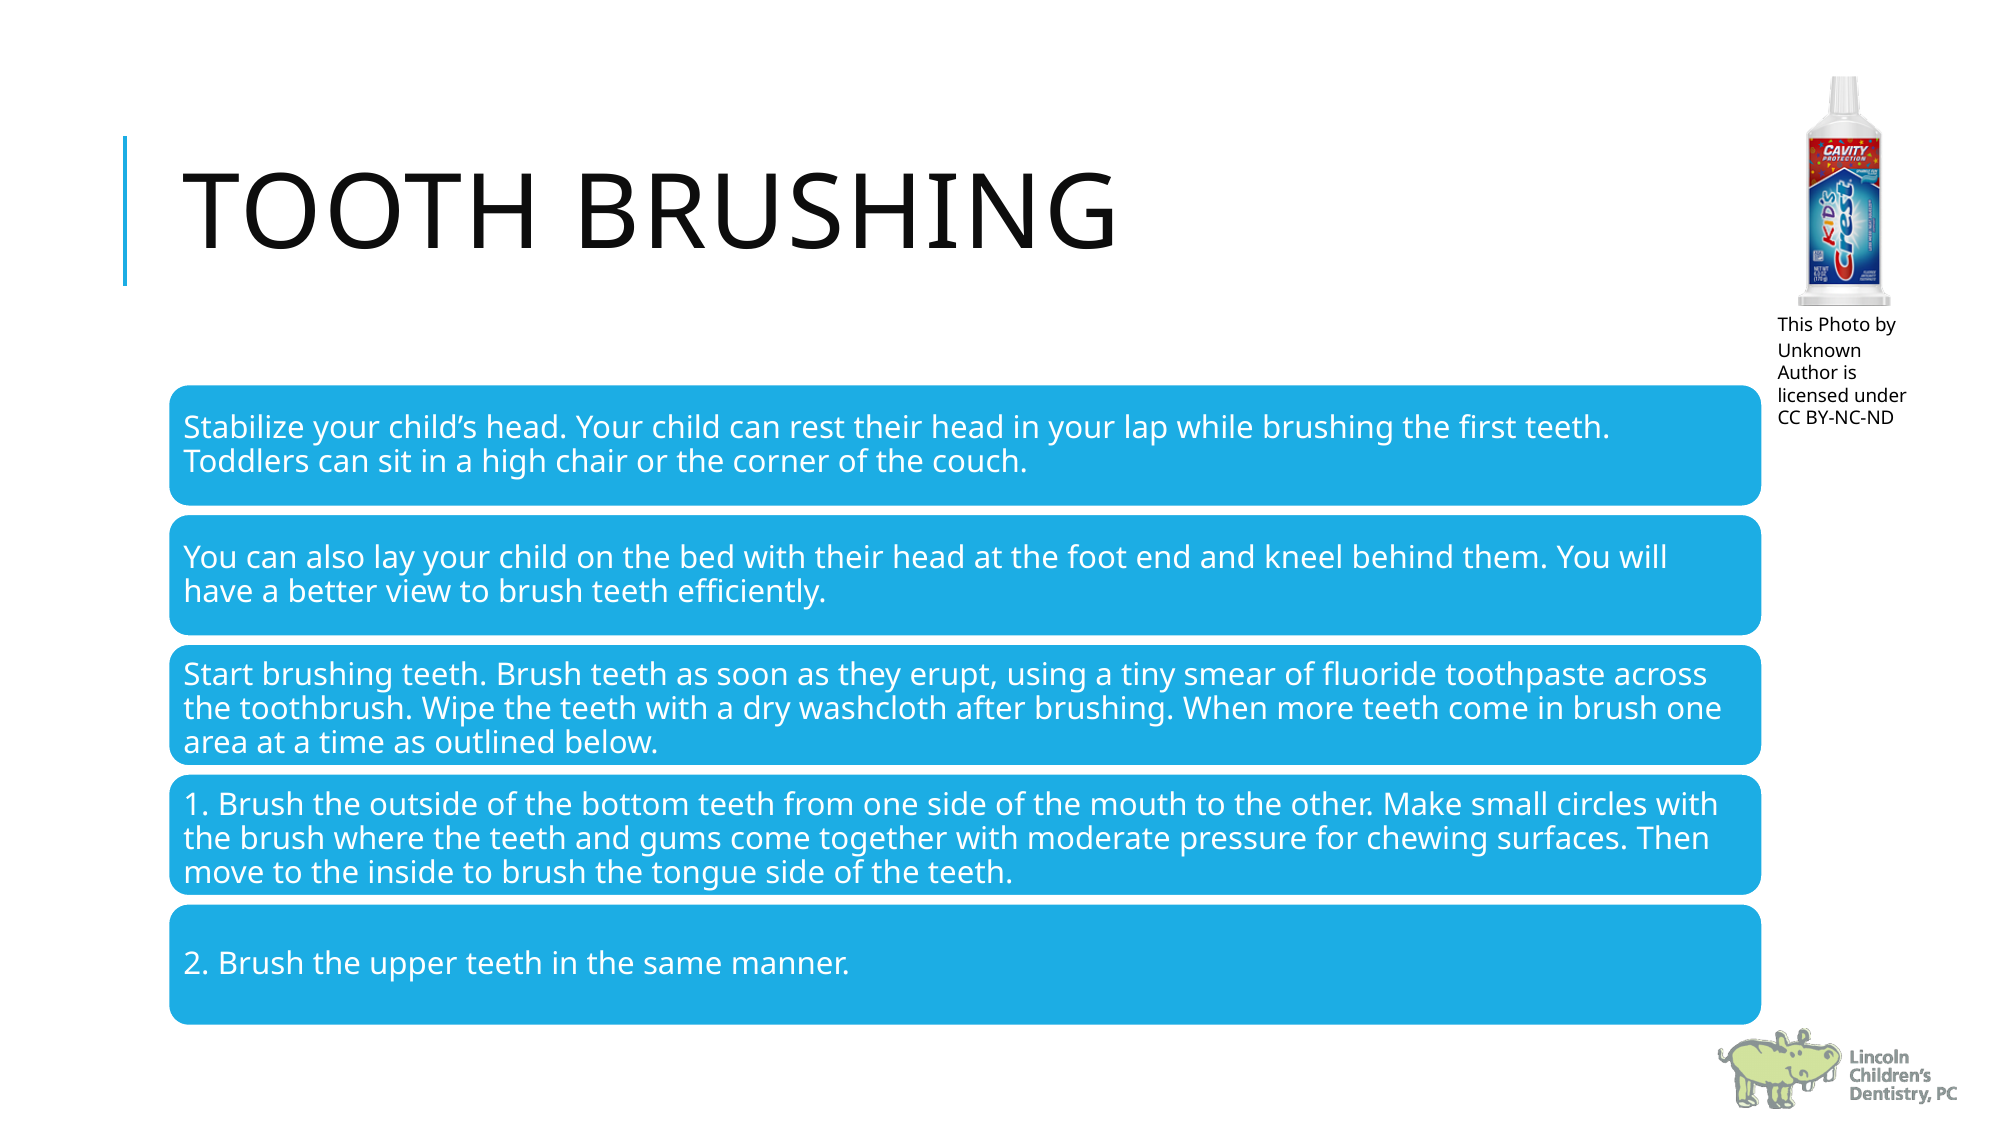

# Tooth brushing
This Photo by Unknown Author is licensed under CC BY-NC-ND
Stabilize your child’s head. Your child can rest their head in your lap while brushing the first teeth. Toddlers can sit in a high chair or the corner of the couch.
You can also lay your child on the bed with their head at the foot end and kneel behind them. You will have a better view to brush teeth efficiently.
Start brushing teeth. Brush teeth as soon as they erupt, using a tiny smear of fluoride toothpaste across the toothbrush. Wipe the teeth with a dry washcloth after brushing. When more teeth come in brush one area at a time as outlined below.
1. Brush the outside of the bottom teeth from one side of the mouth to the other. Make small circles with the brush where the teeth and gums come together with moderate pressure for chewing surfaces. Then move to the inside to brush the tongue side of the teeth.
2. Brush the upper teeth in the same manner.